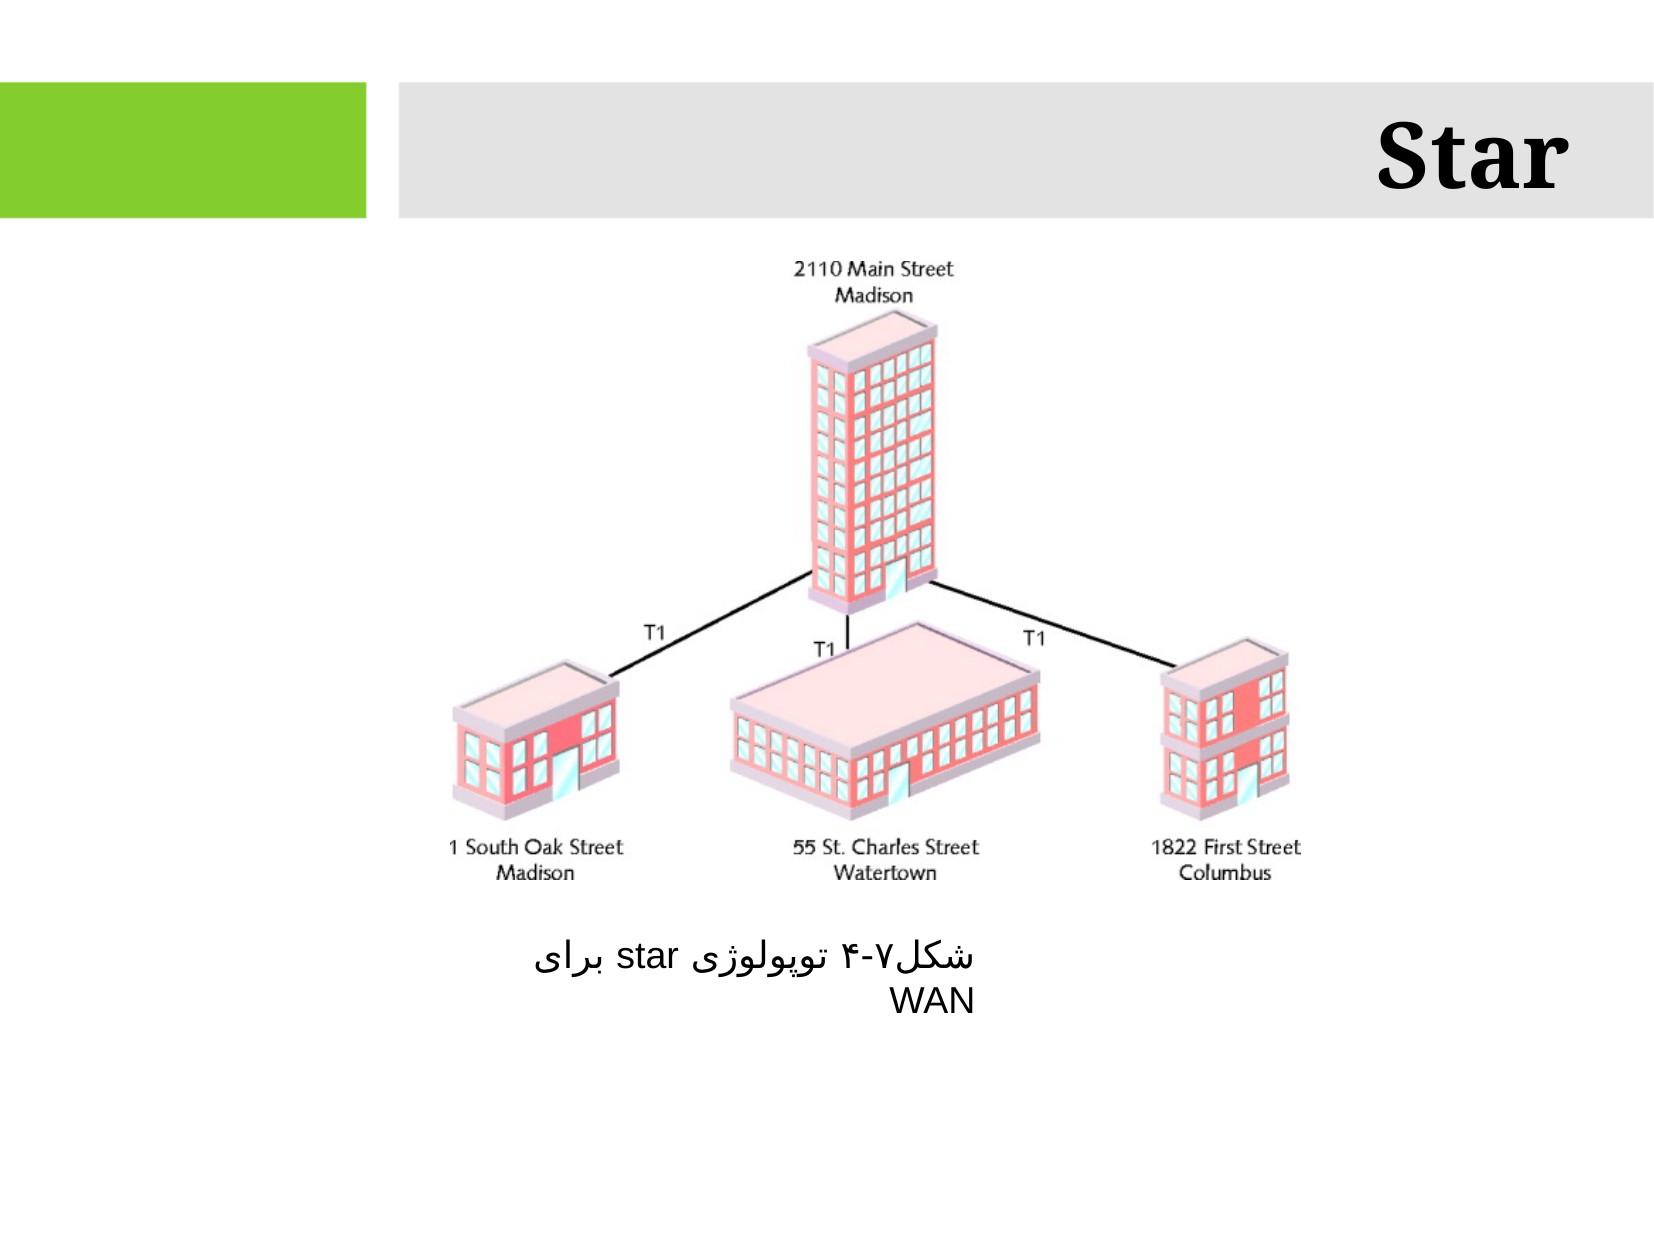

# Star
شکل۷-۴ توپولوژی star برای WAN